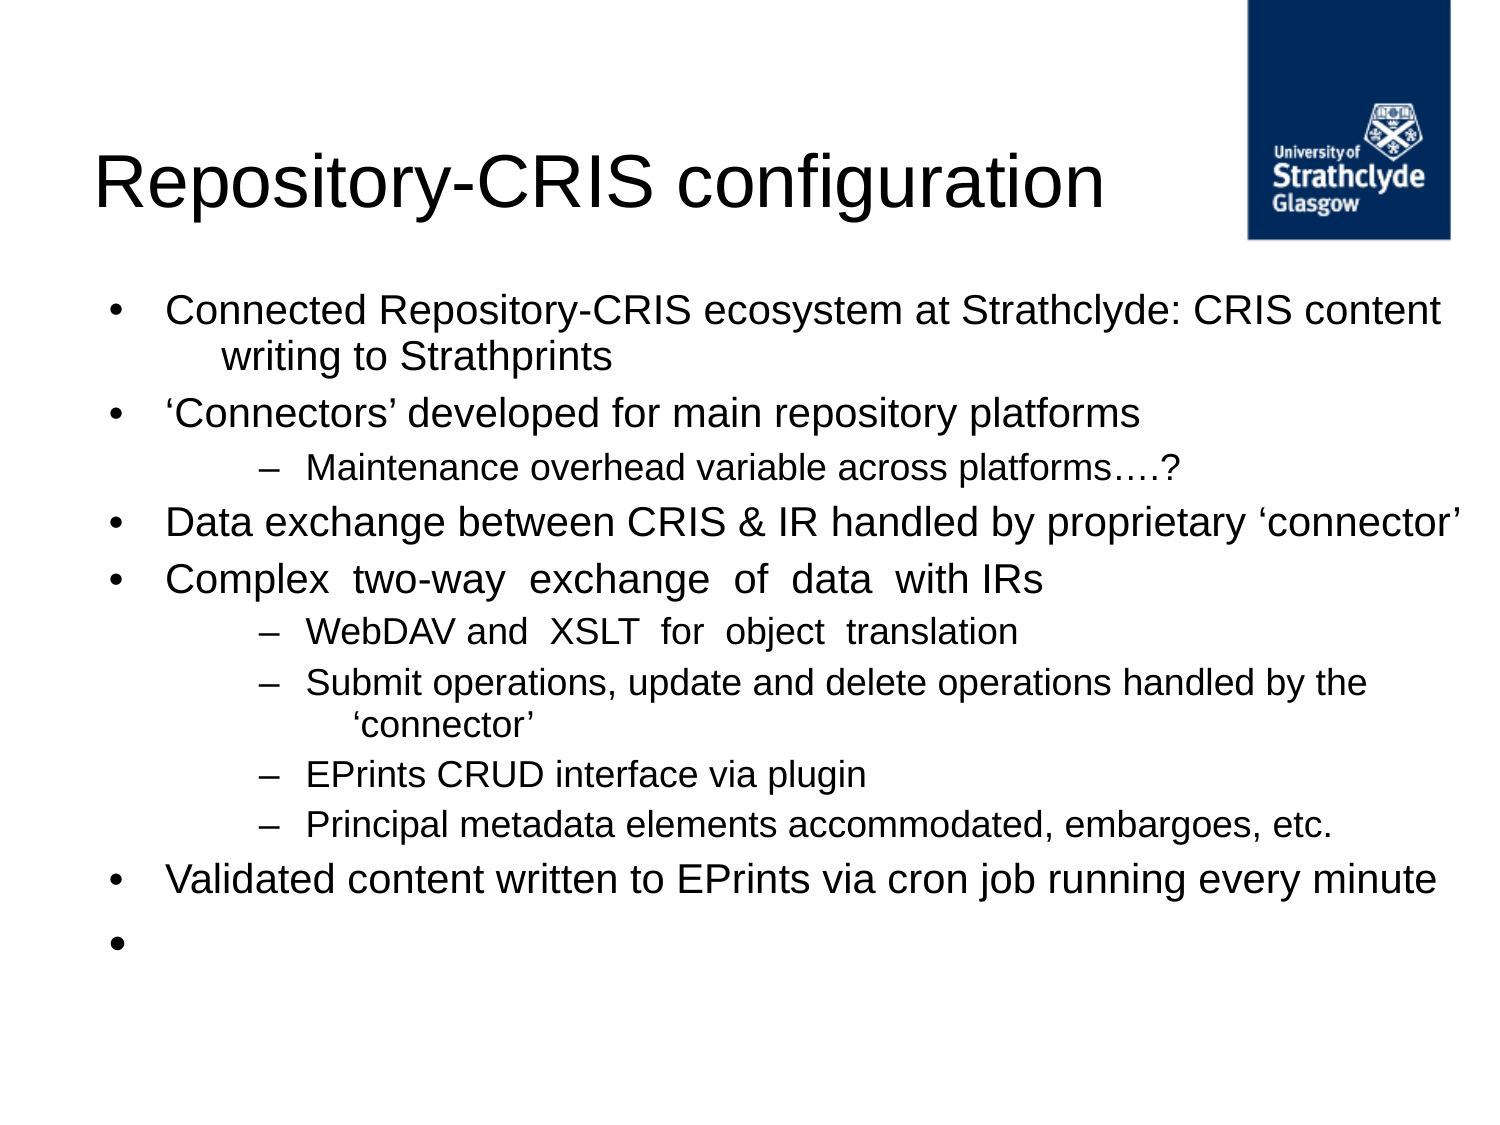

Repository-CRIS configuration
# Connected Repository-CRIS ecosystem at Strathclyde: CRIS content writing to Strathprints
‘Connectors’ developed for main repository platforms
Maintenance overhead variable across platforms….?
Data exchange between CRIS & IR handled by proprietary ‘connector’
Complex two-way exchange of data with IRs
WebDAV and XSLT for object translation
Submit operations, update and delete operations handled by the ‘connector’
EPrints CRUD interface via plugin
Principal metadata elements accommodated, embargoes, etc.
Validated content written to EPrints via cron job running every minute